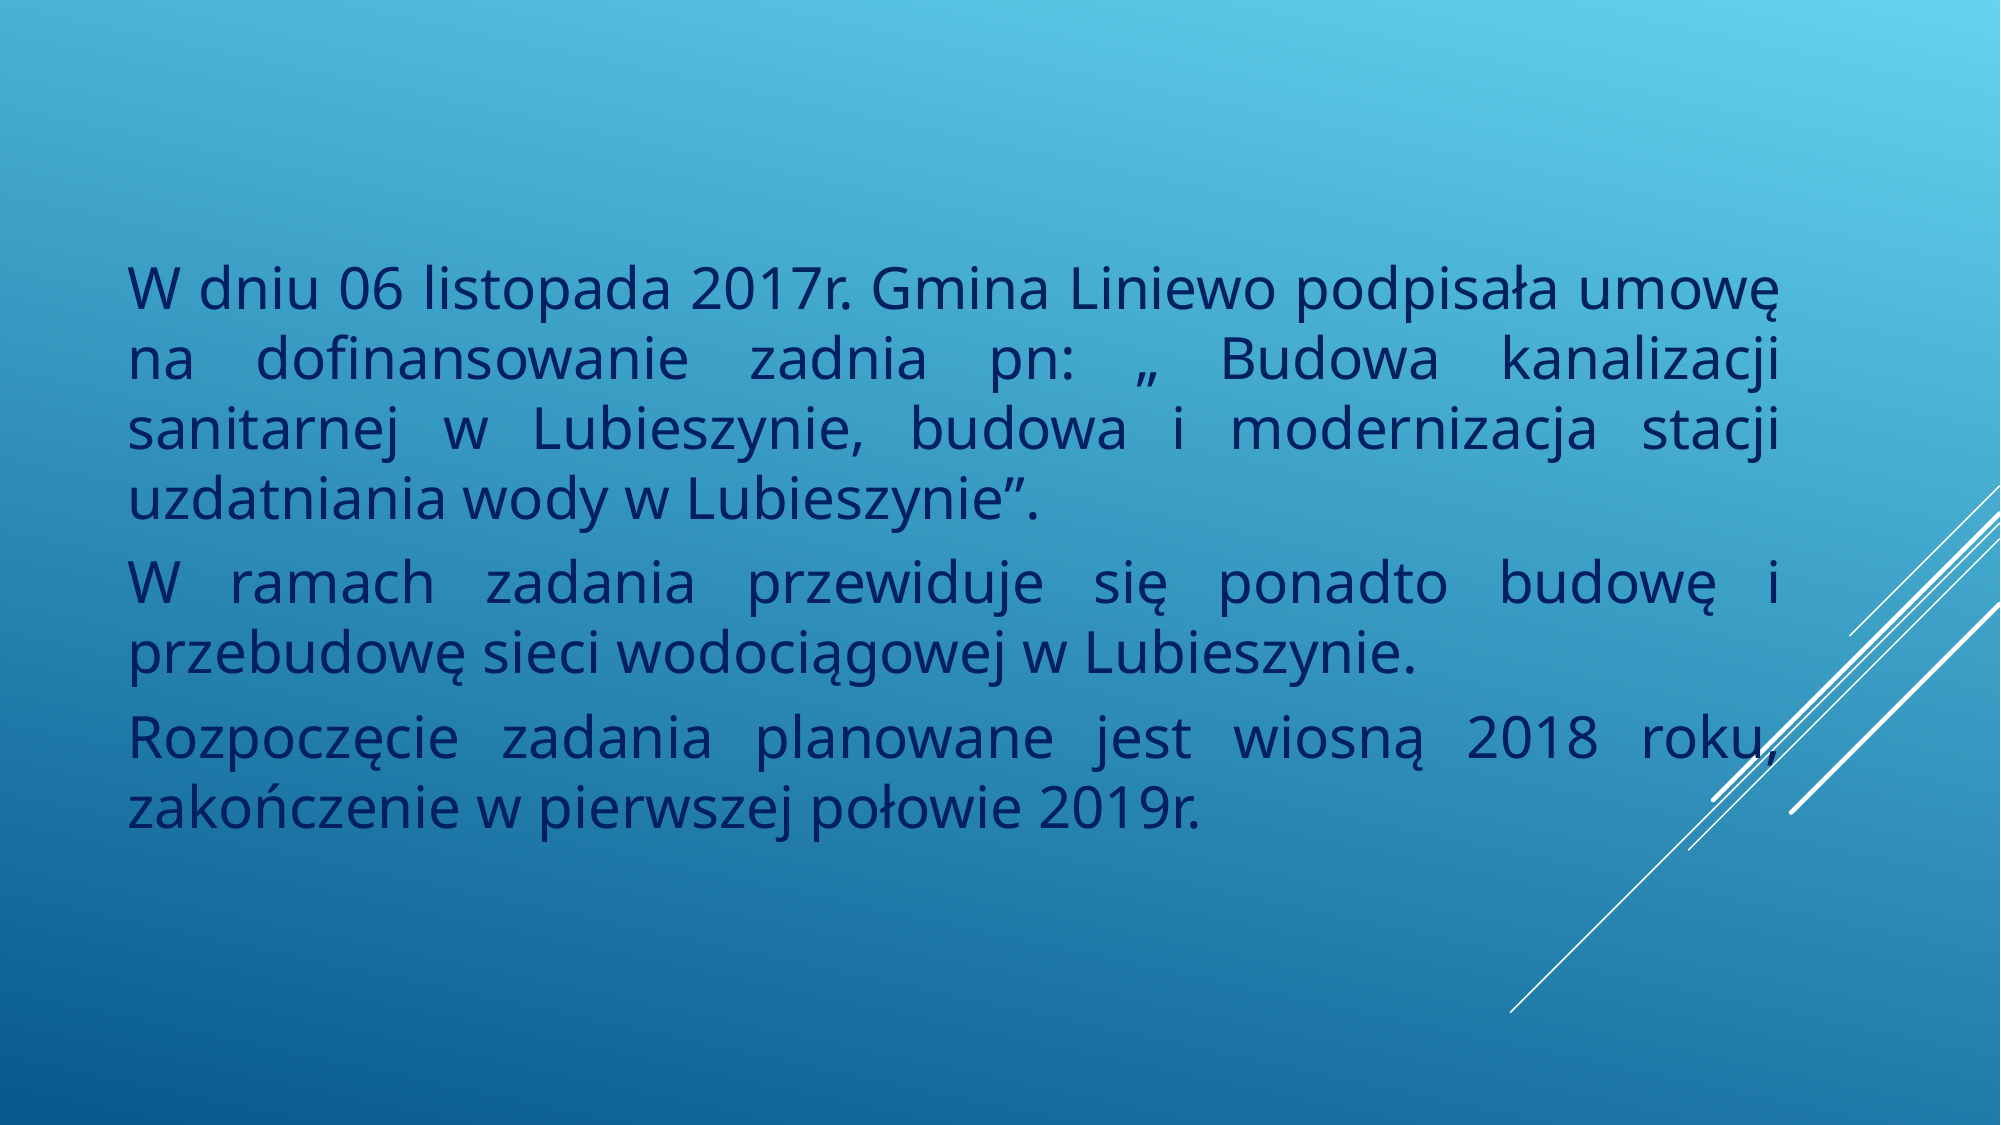

# W dniu 06 listopada 2017r. Gmina Liniewo podpisała umowę na dofinansowanie zadnia pn: „ Budowa kanalizacji sanitarnej w Lubieszynie, budowa i modernizacja stacji uzdatniania wody w Lubieszynie”.
W ramach zadania przewiduje się ponadto budowę i przebudowę sieci wodociągowej w Lubieszynie.
Rozpoczęcie zadania planowane jest wiosną 2018 roku, zakończenie w pierwszej połowie 2019r.